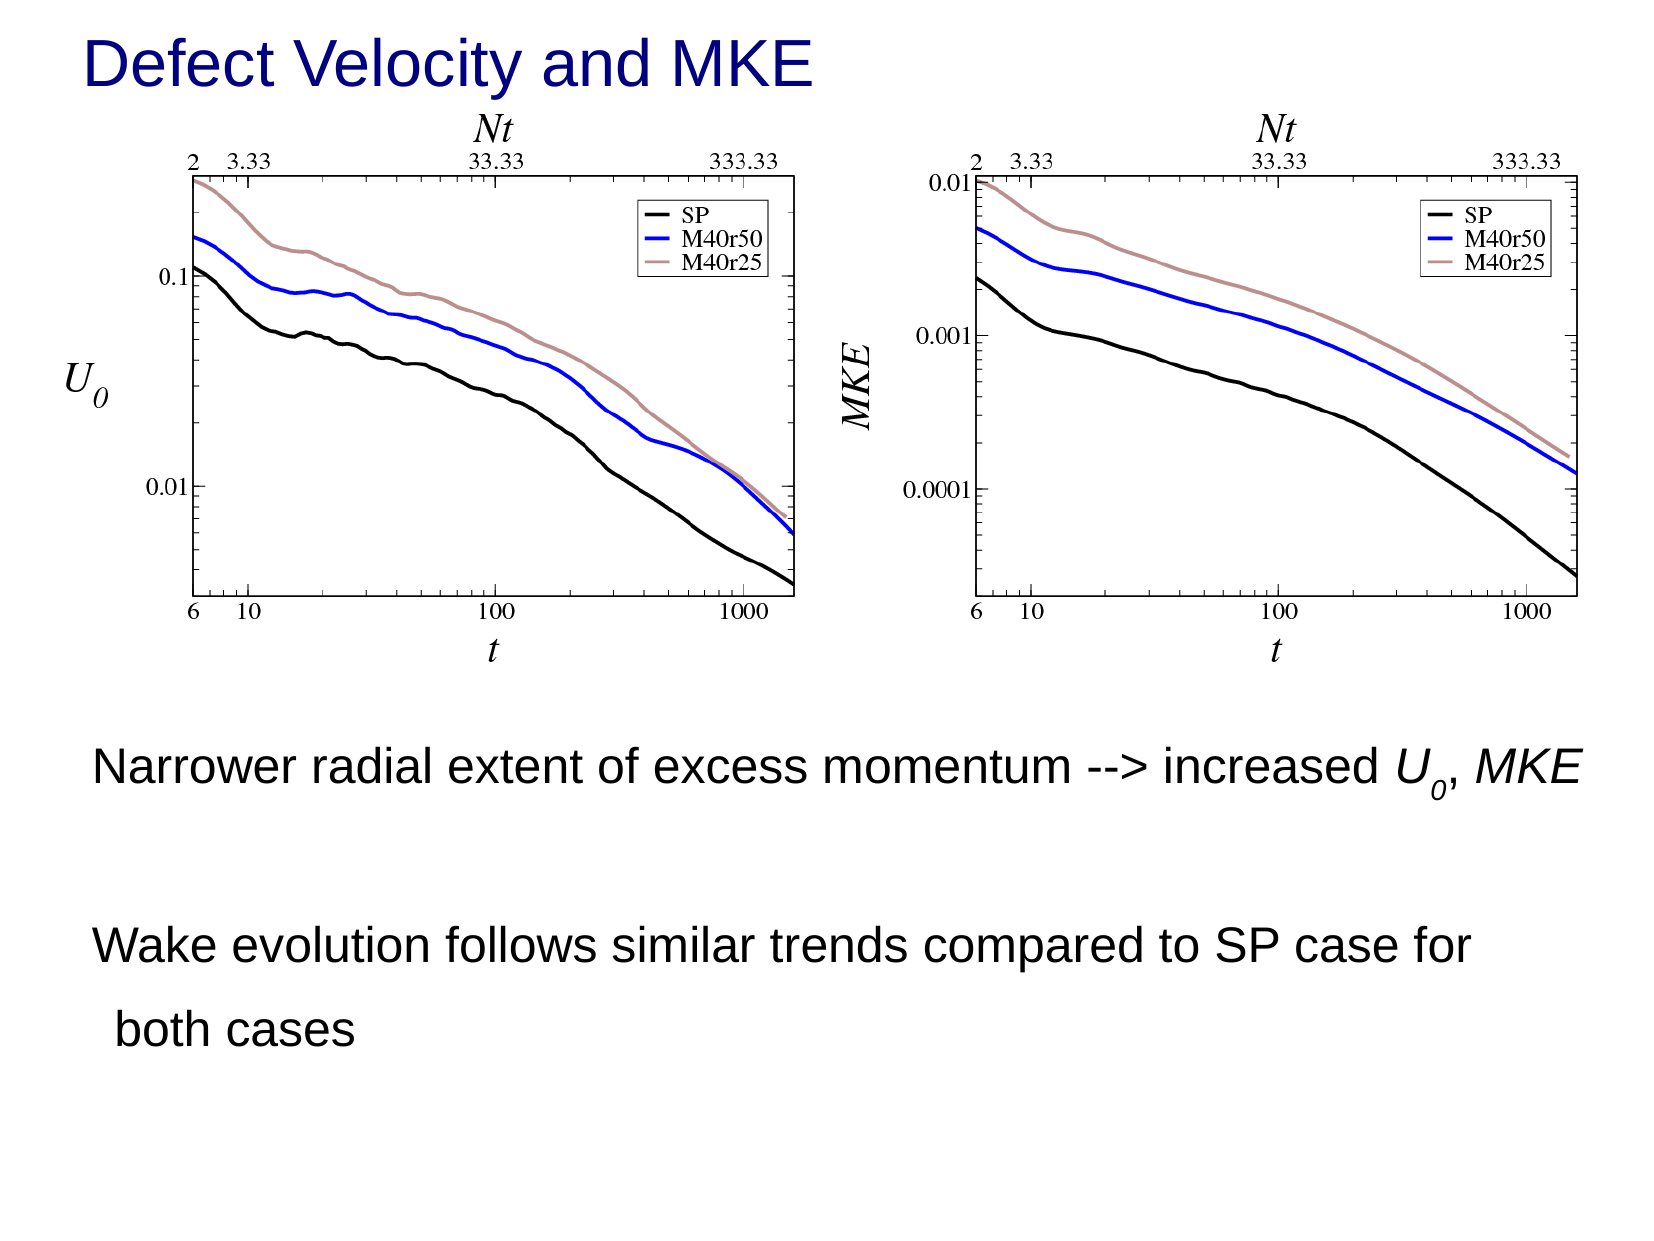

# Defect Velocity and MKE
Narrower radial extent of excess momentum --> increased U0, MKE
Wake evolution follows similar trends compared to SP case for both cases